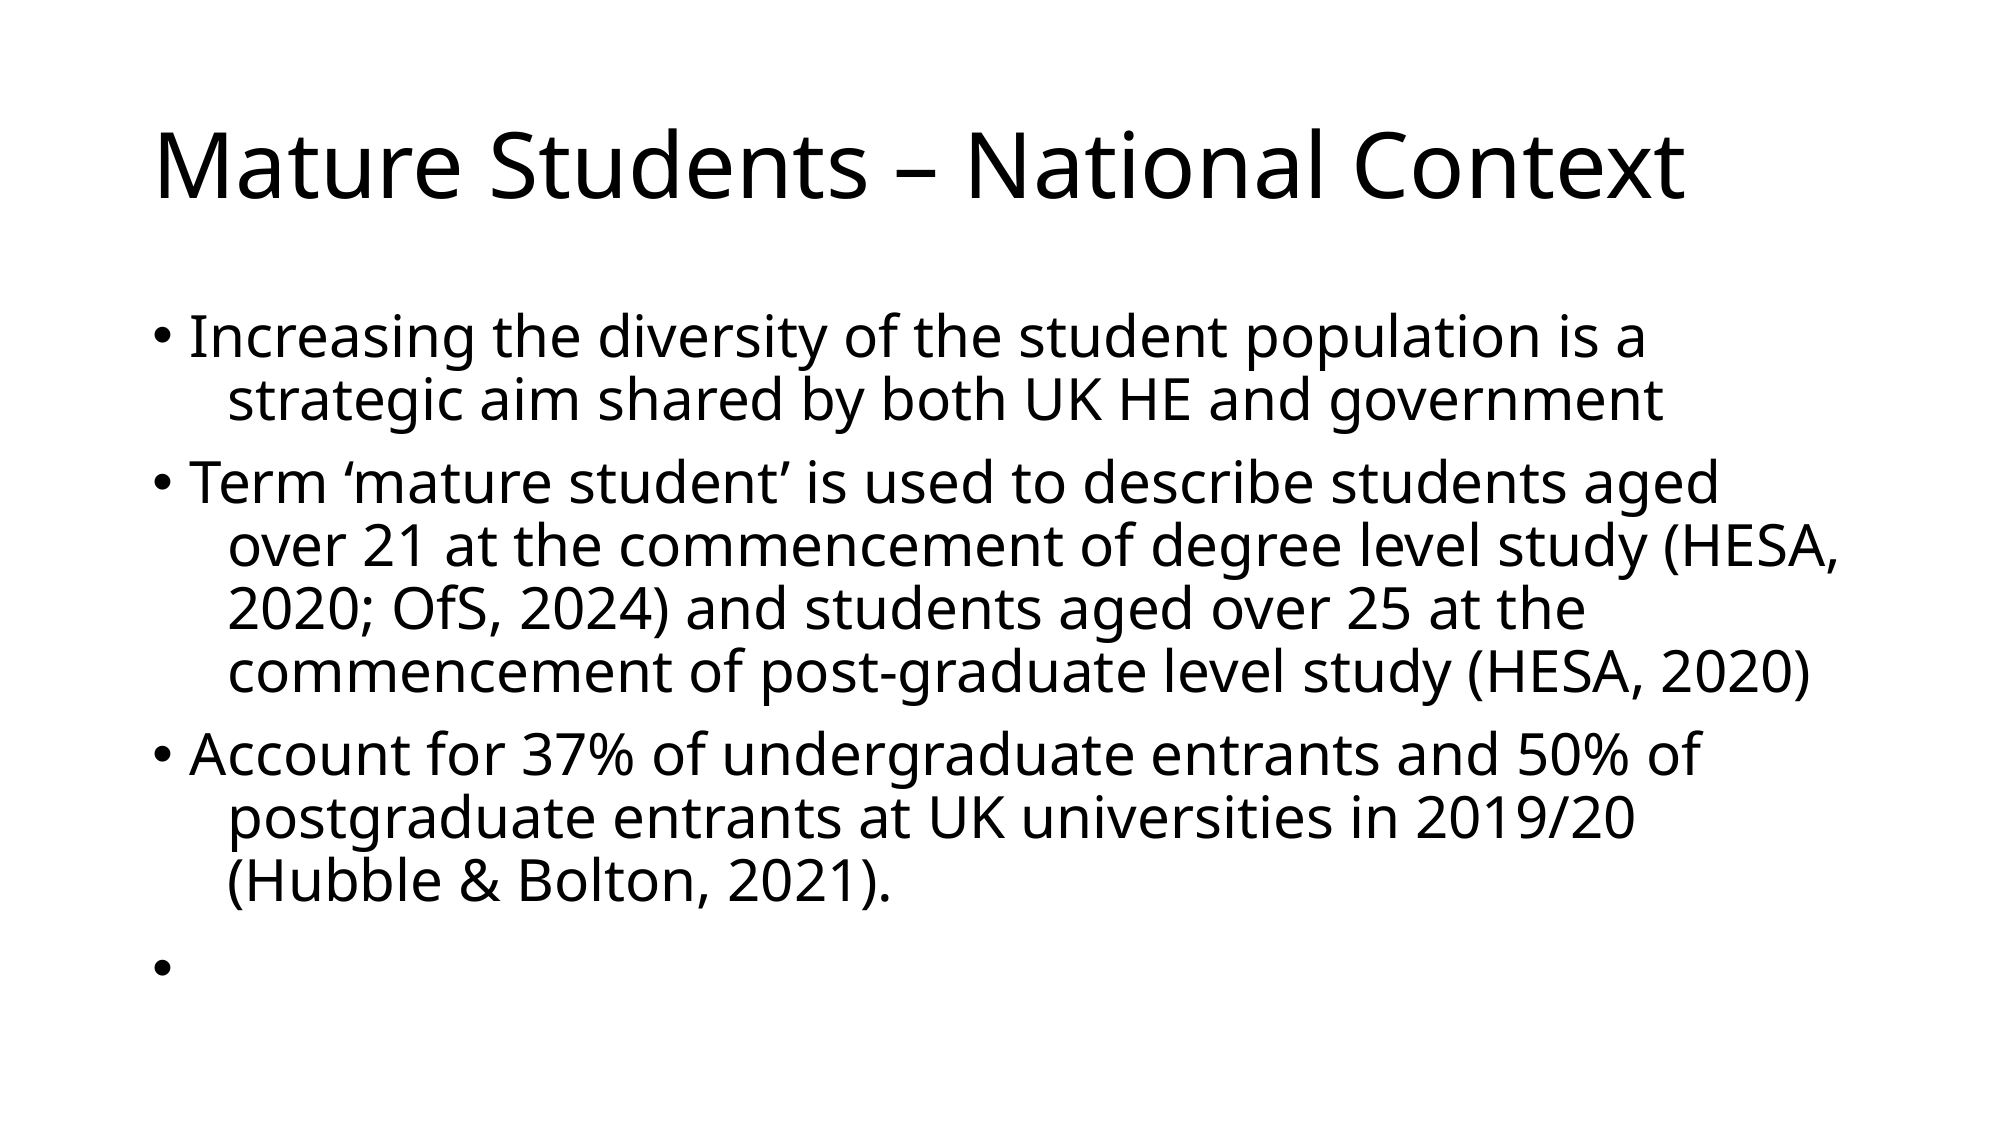

# Mature Students – National Context
Increasing the diversity of the student population is a strategic aim shared by both UK HE and government
Term ‘mature student’ is used to describe students aged over 21 at the commencement of degree level study (HESA, 2020; OfS, 2024) and students aged over 25 at the commencement of post-graduate level study (HESA, 2020)
Account for 37% of undergraduate entrants and 50% of postgraduate entrants at UK universities in 2019/20 (Hubble & Bolton, 2021).